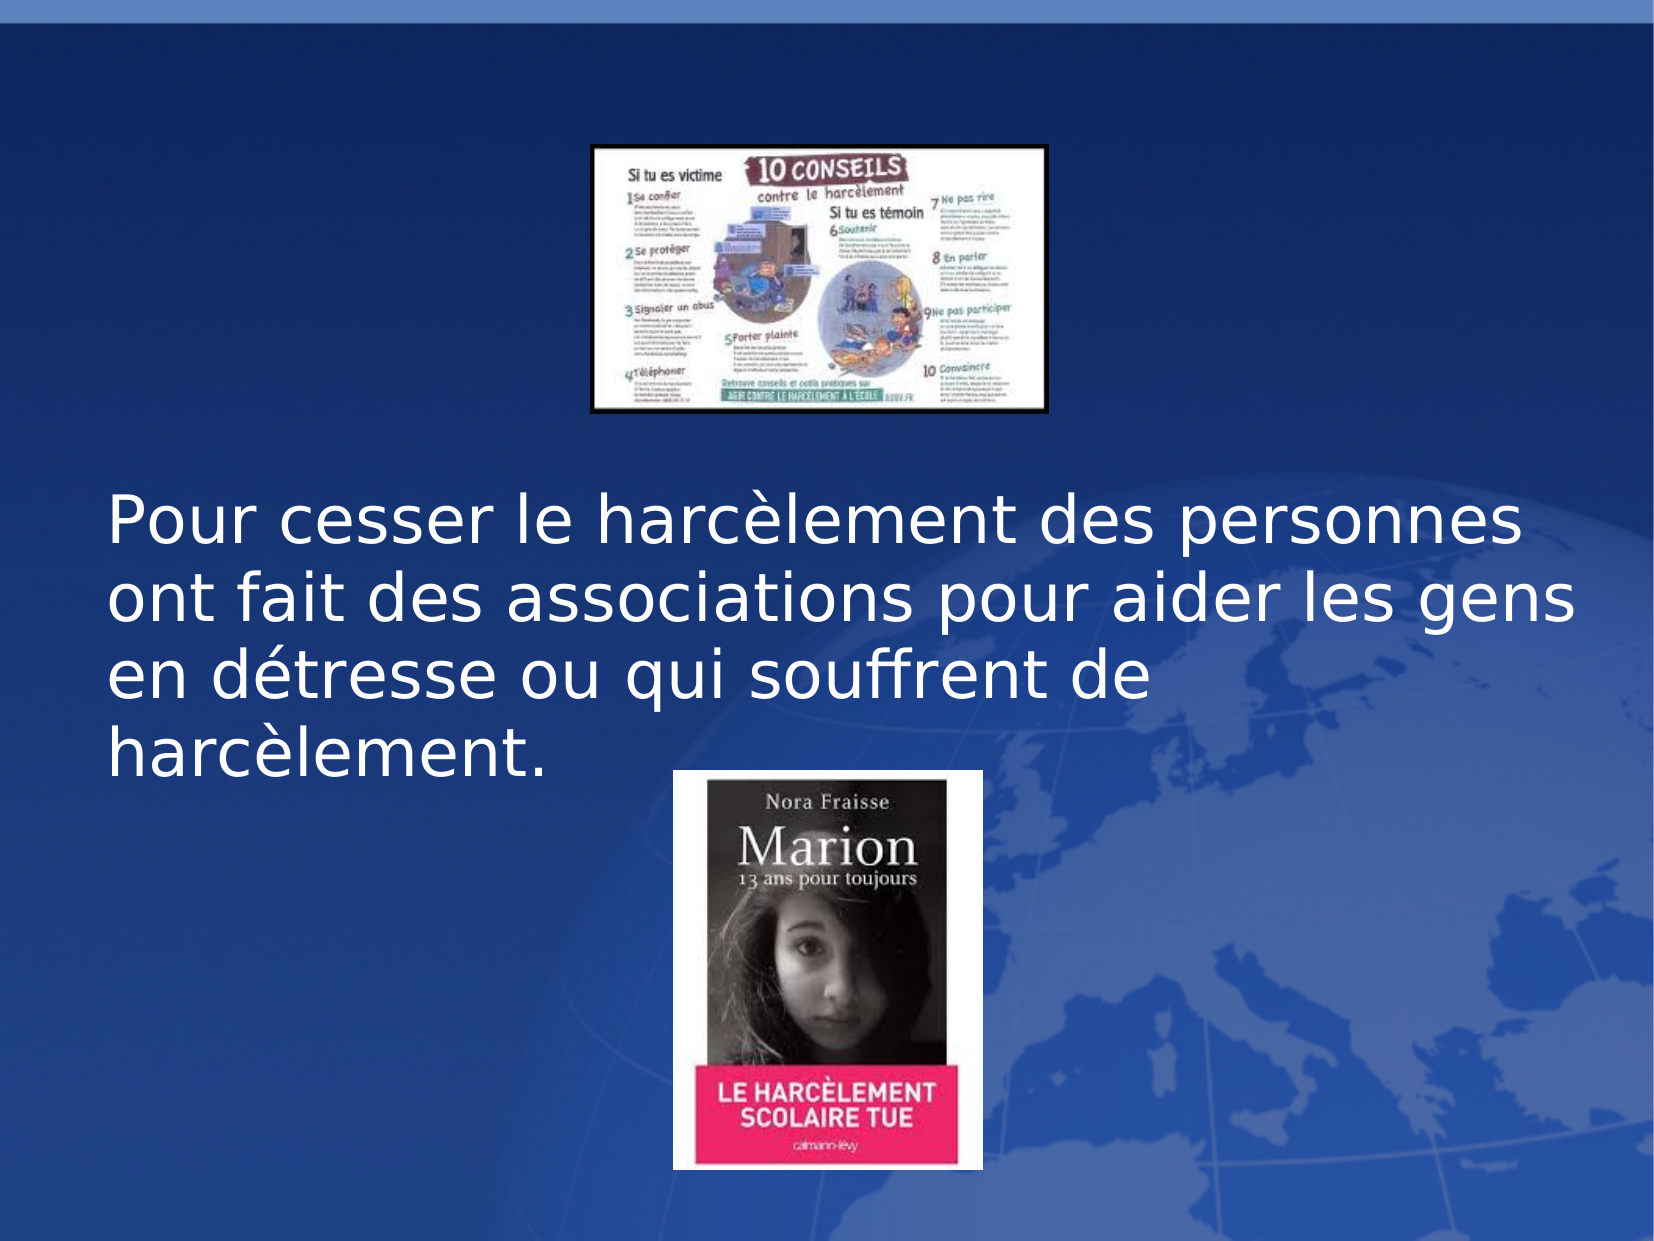

# Pour cesser le harcèlement des personnes ont fait des associations pour aider les gens en détresse ou qui souffrent de harcèlement.